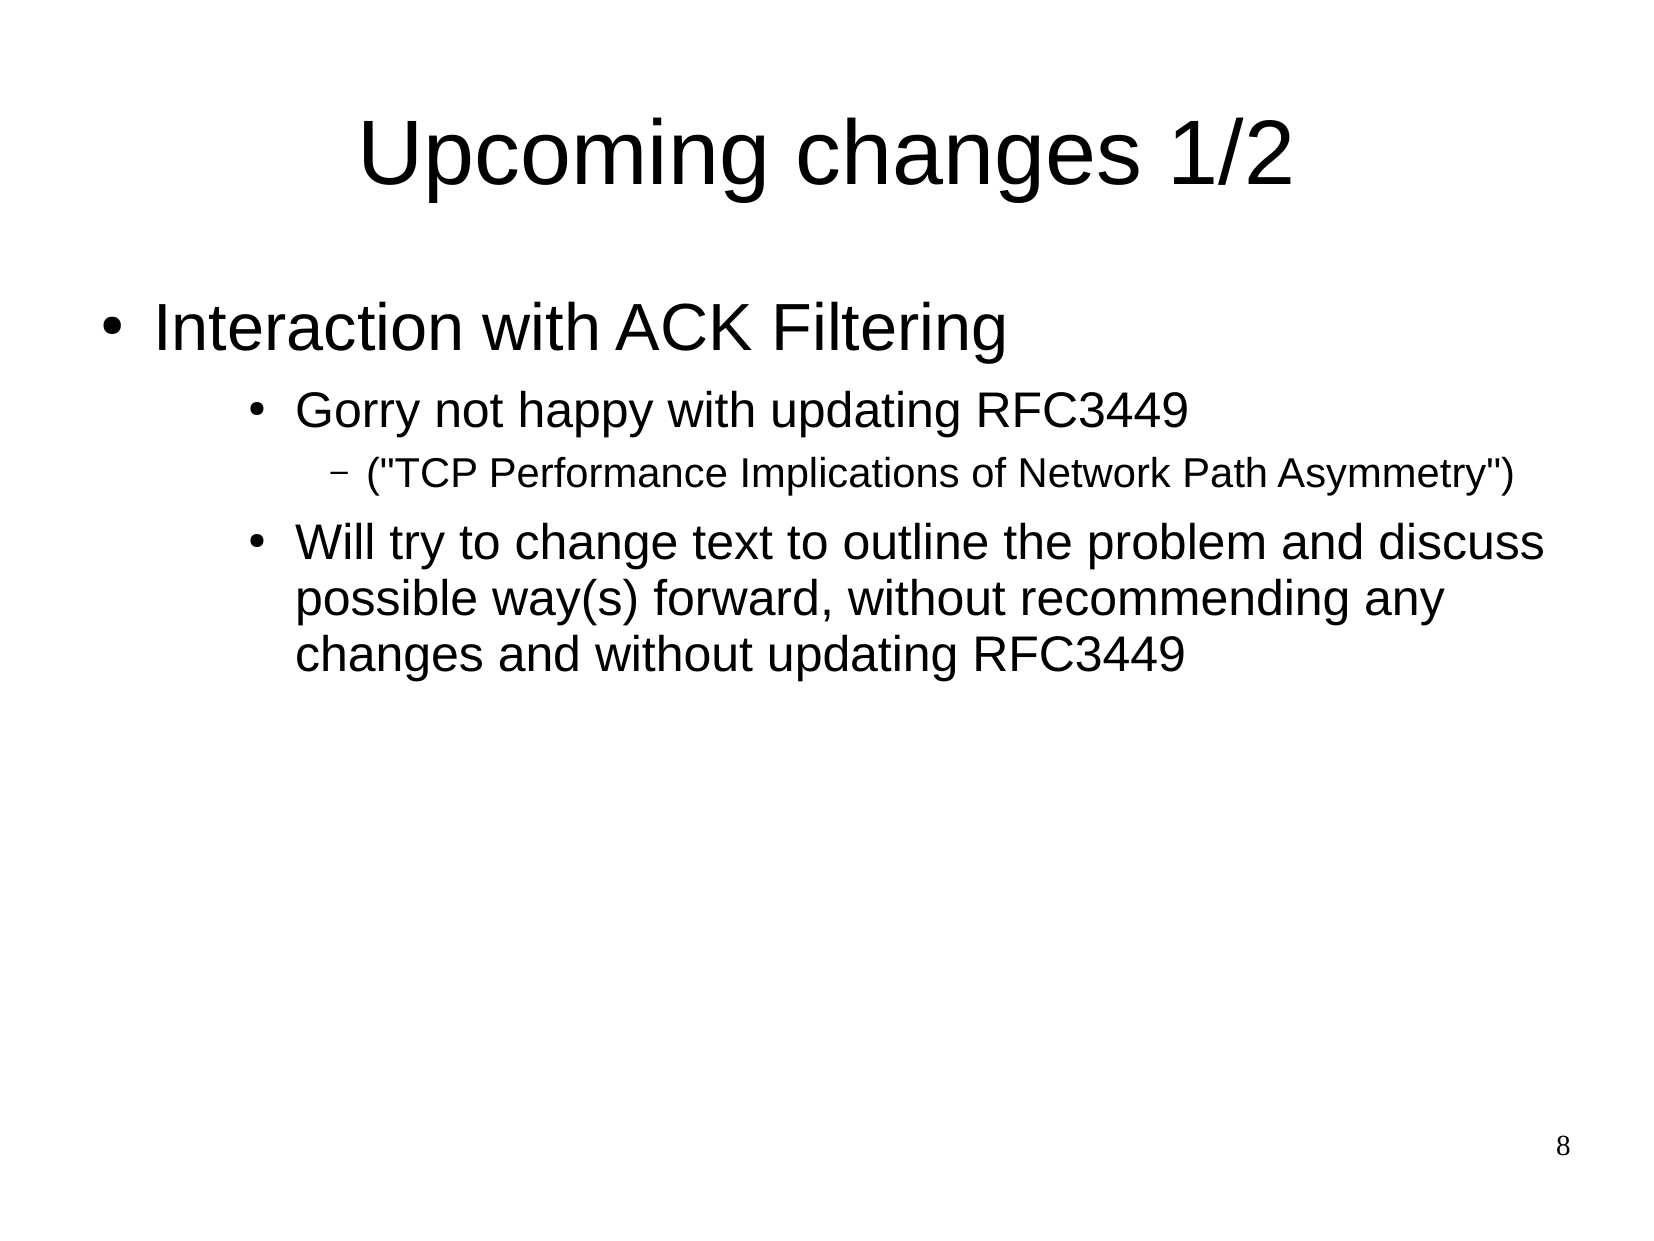

# Upcoming changes 1/2
Interaction with ACK Filtering
Gorry not happy with updating RFC3449
("TCP Performance Implications of Network Path Asymmetry")
Will try to change text to outline the problem and discuss possible way(s) forward, without recommending any changes and without updating RFC3449
8